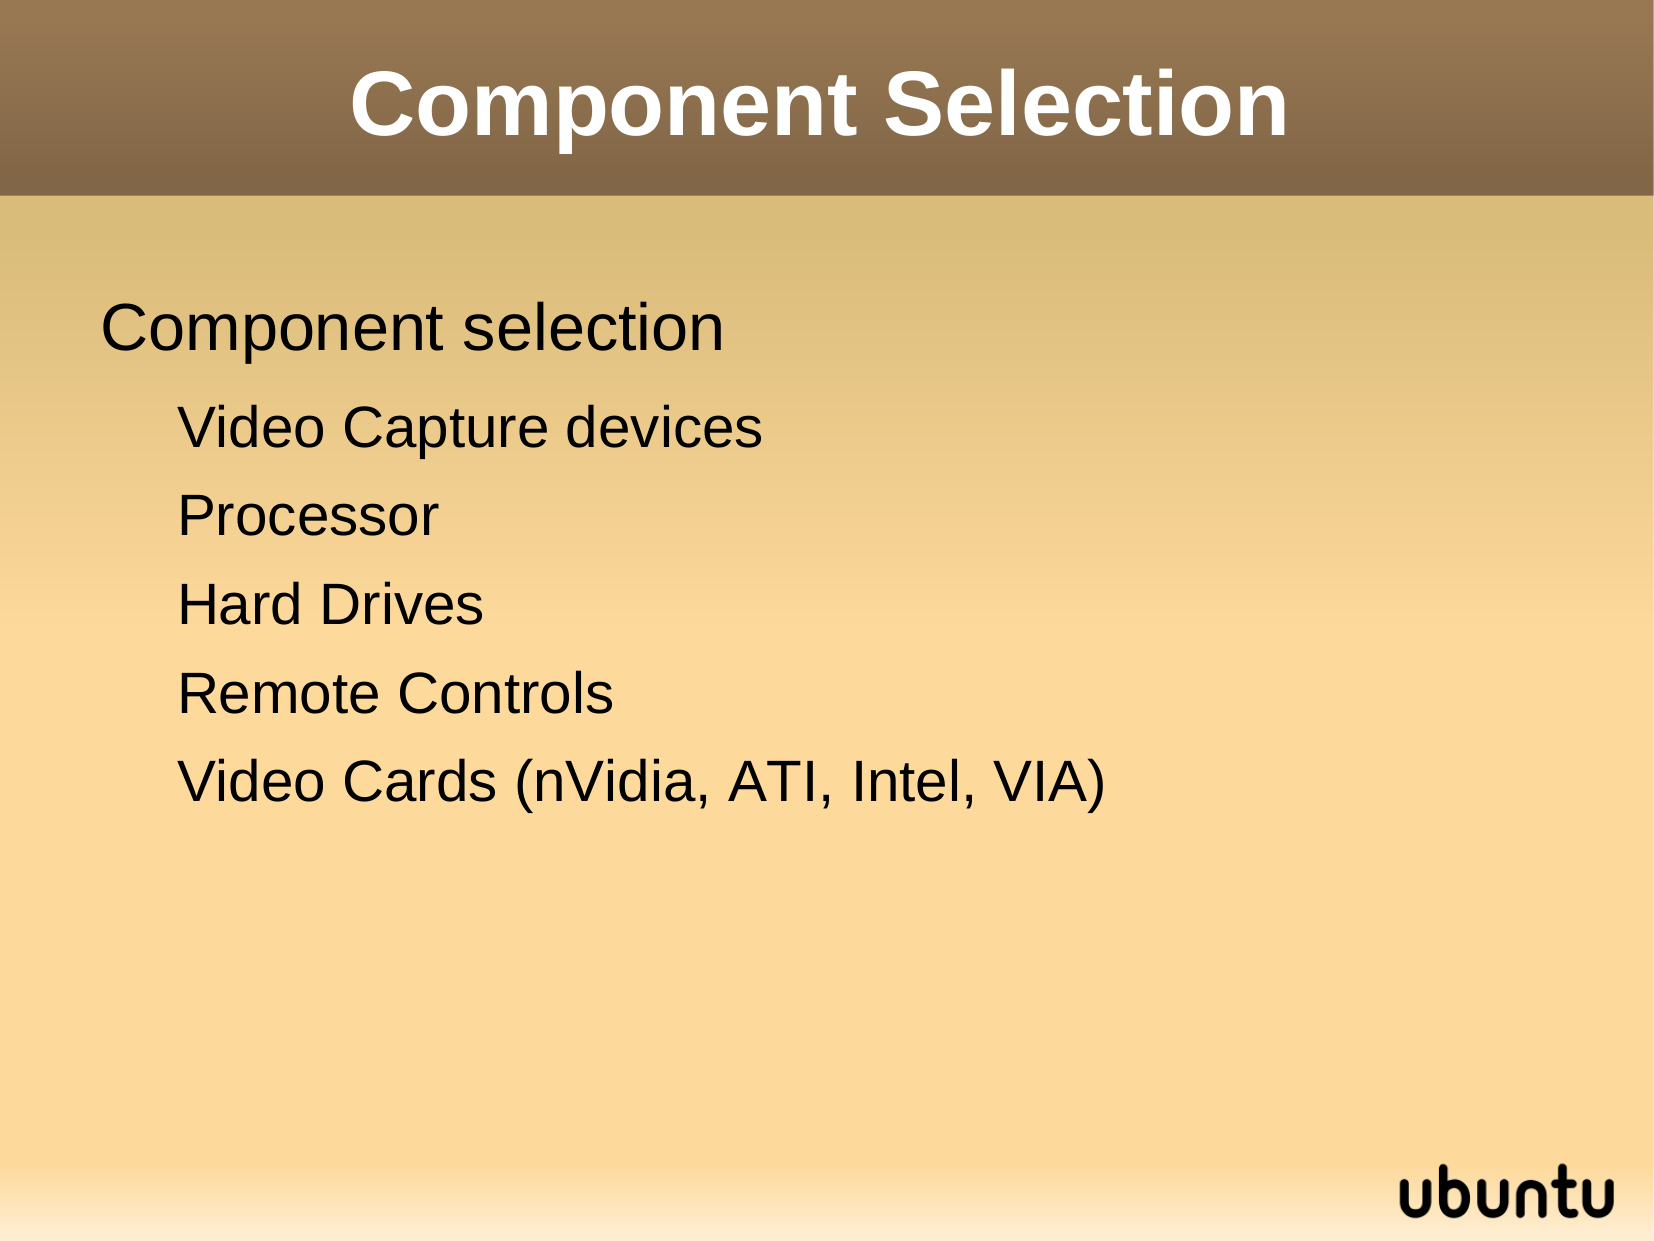

# Component Selection
Component selection
Video Capture devices
Processor
Hard Drives
Remote Controls
Video Cards (nVidia, ATI, Intel, VIA)